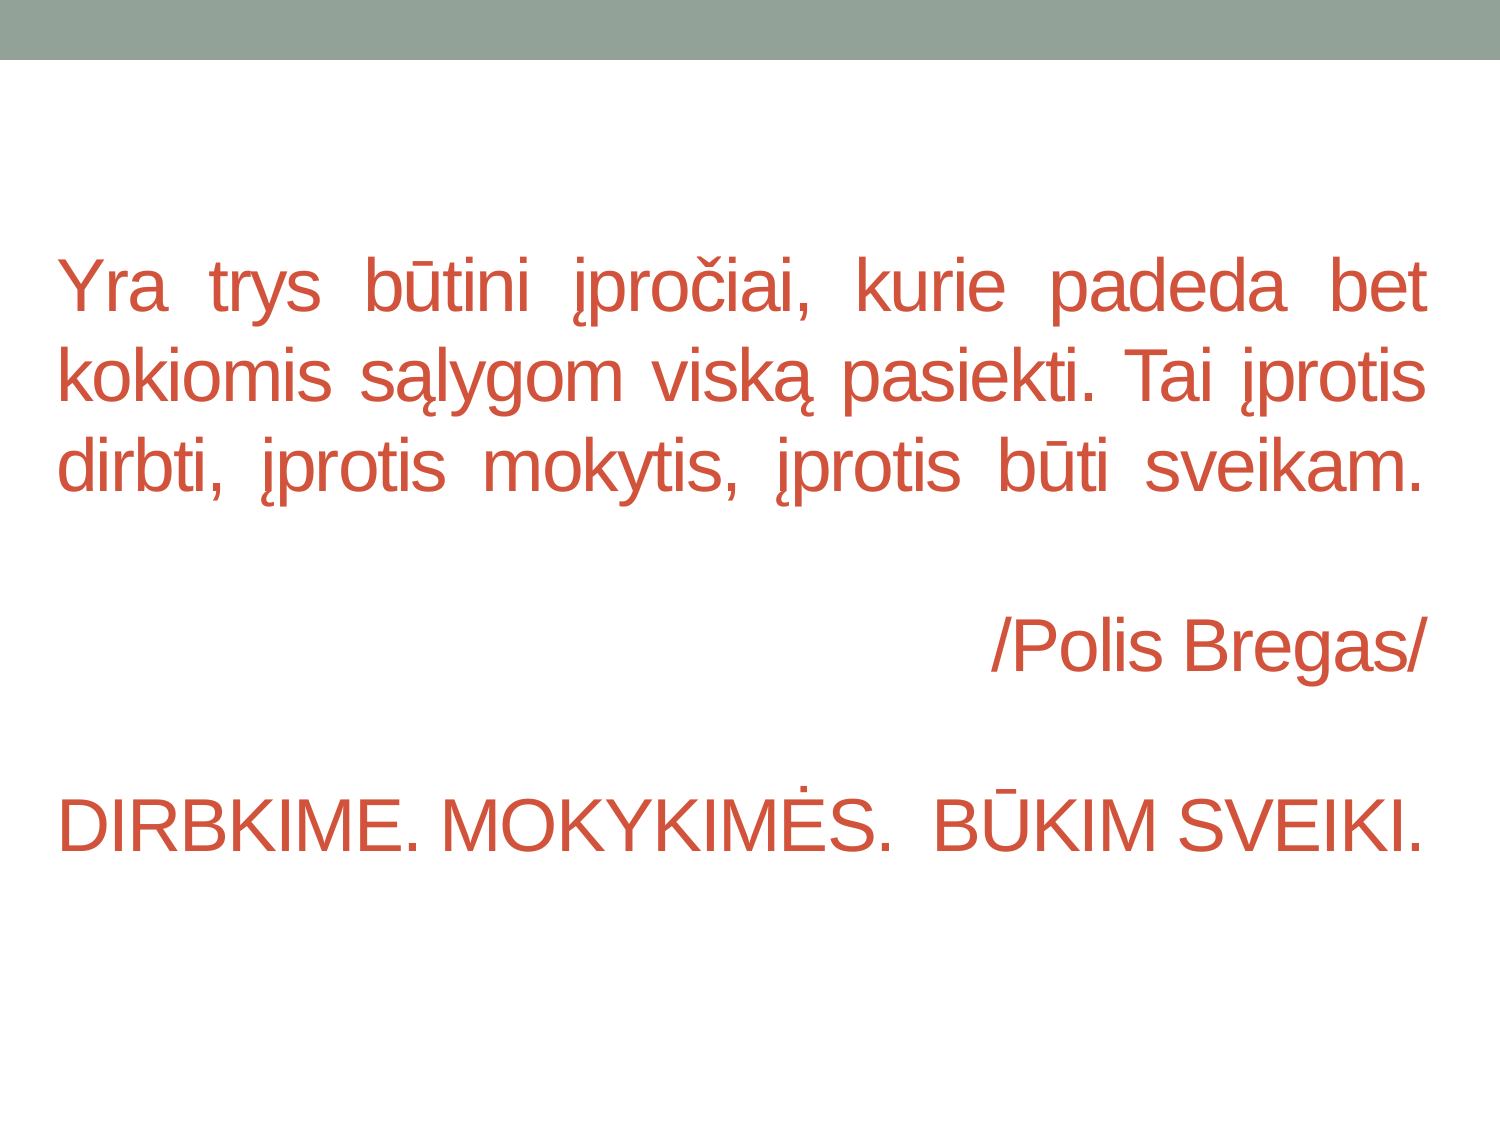

# Yra trys būtini įpročiai, kurie padeda bet kokiomis sąlygom viską pasiekti. Tai įprotis dirbti, įprotis mokytis, įprotis būti sveikam. /Polis Bregas/ DIRBKIME. MOKYKIMĖS. BŪKIM SVEIKI.